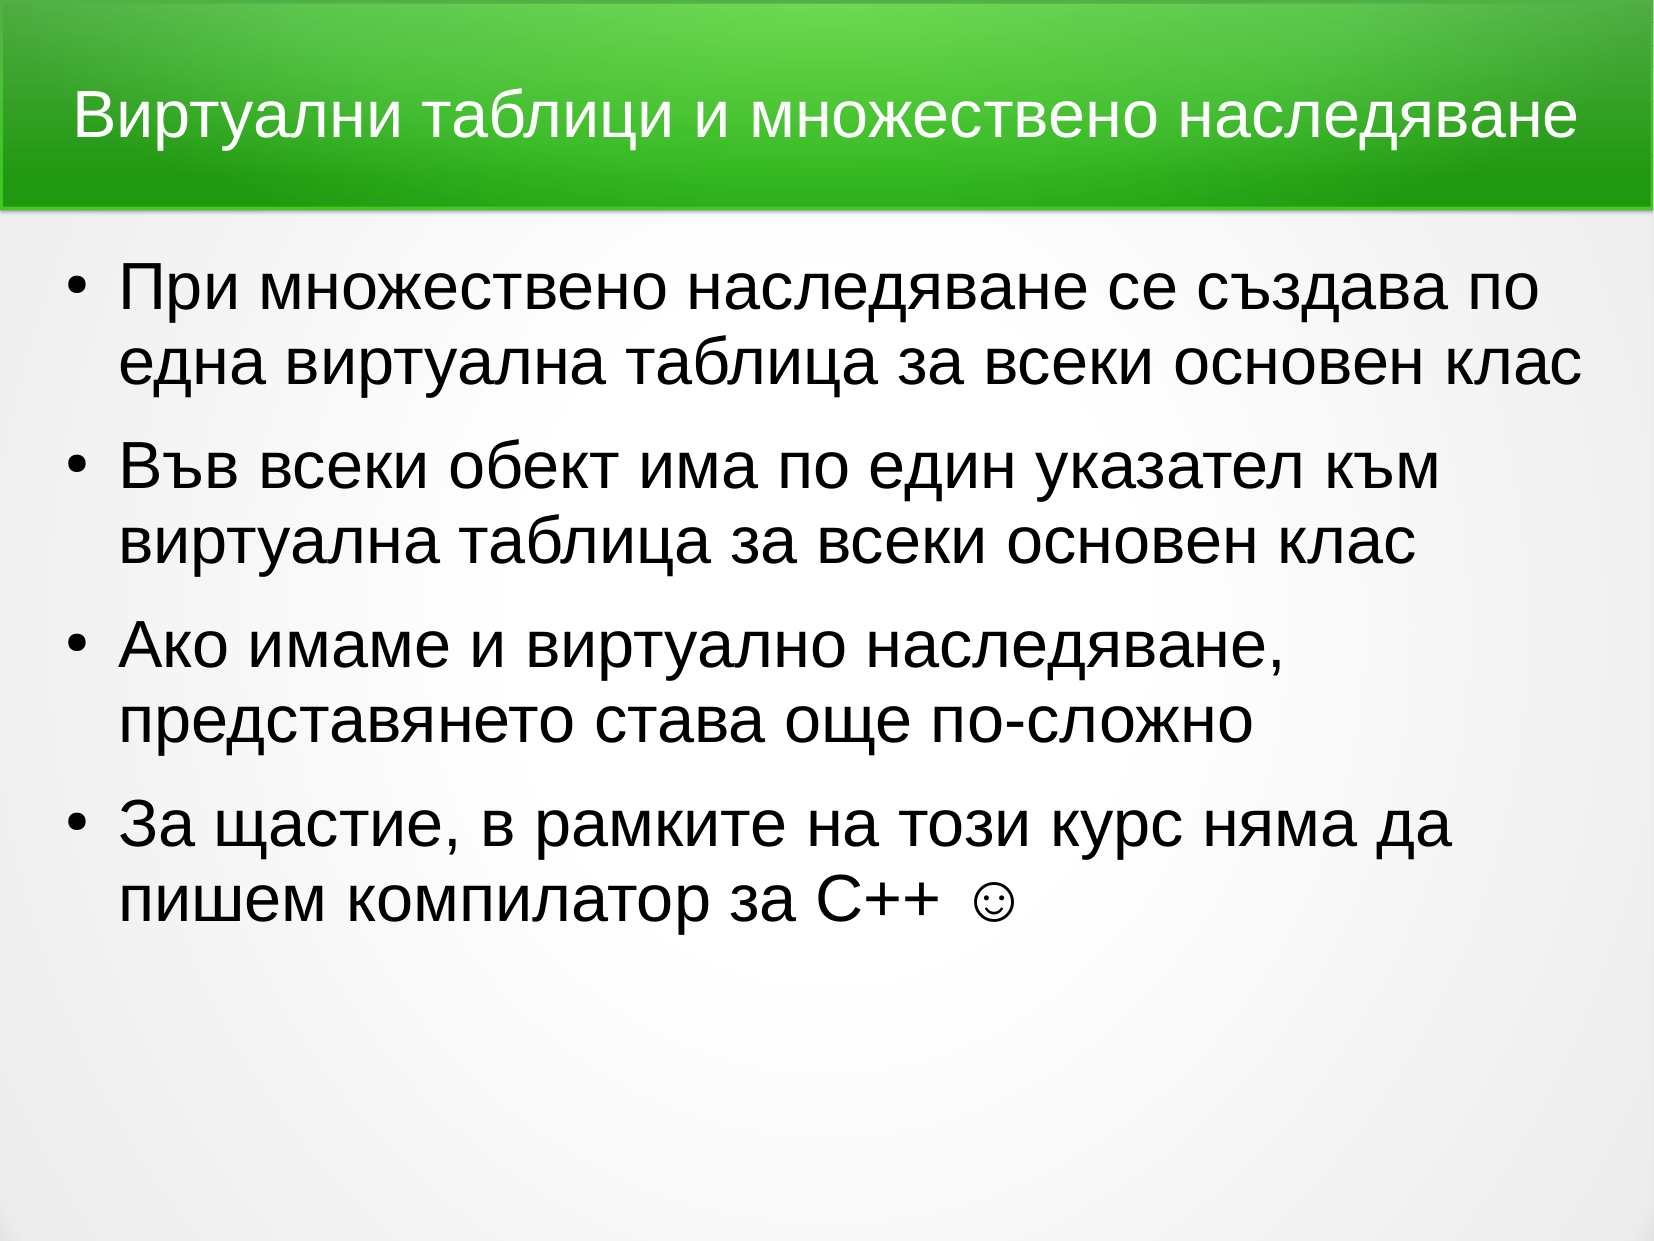

# Виртуални таблици и множествено наследяване
При множествено наследяване се създава по една виртуална таблица за всеки основен клас
Във всеки обект има по един указател към виртуална таблица за всеки основен клас
Ако имаме и виртуално наследяване, представянето става още по-сложно
За щастие, в рамките на този курс няма да пишем компилатор за C++ ☺